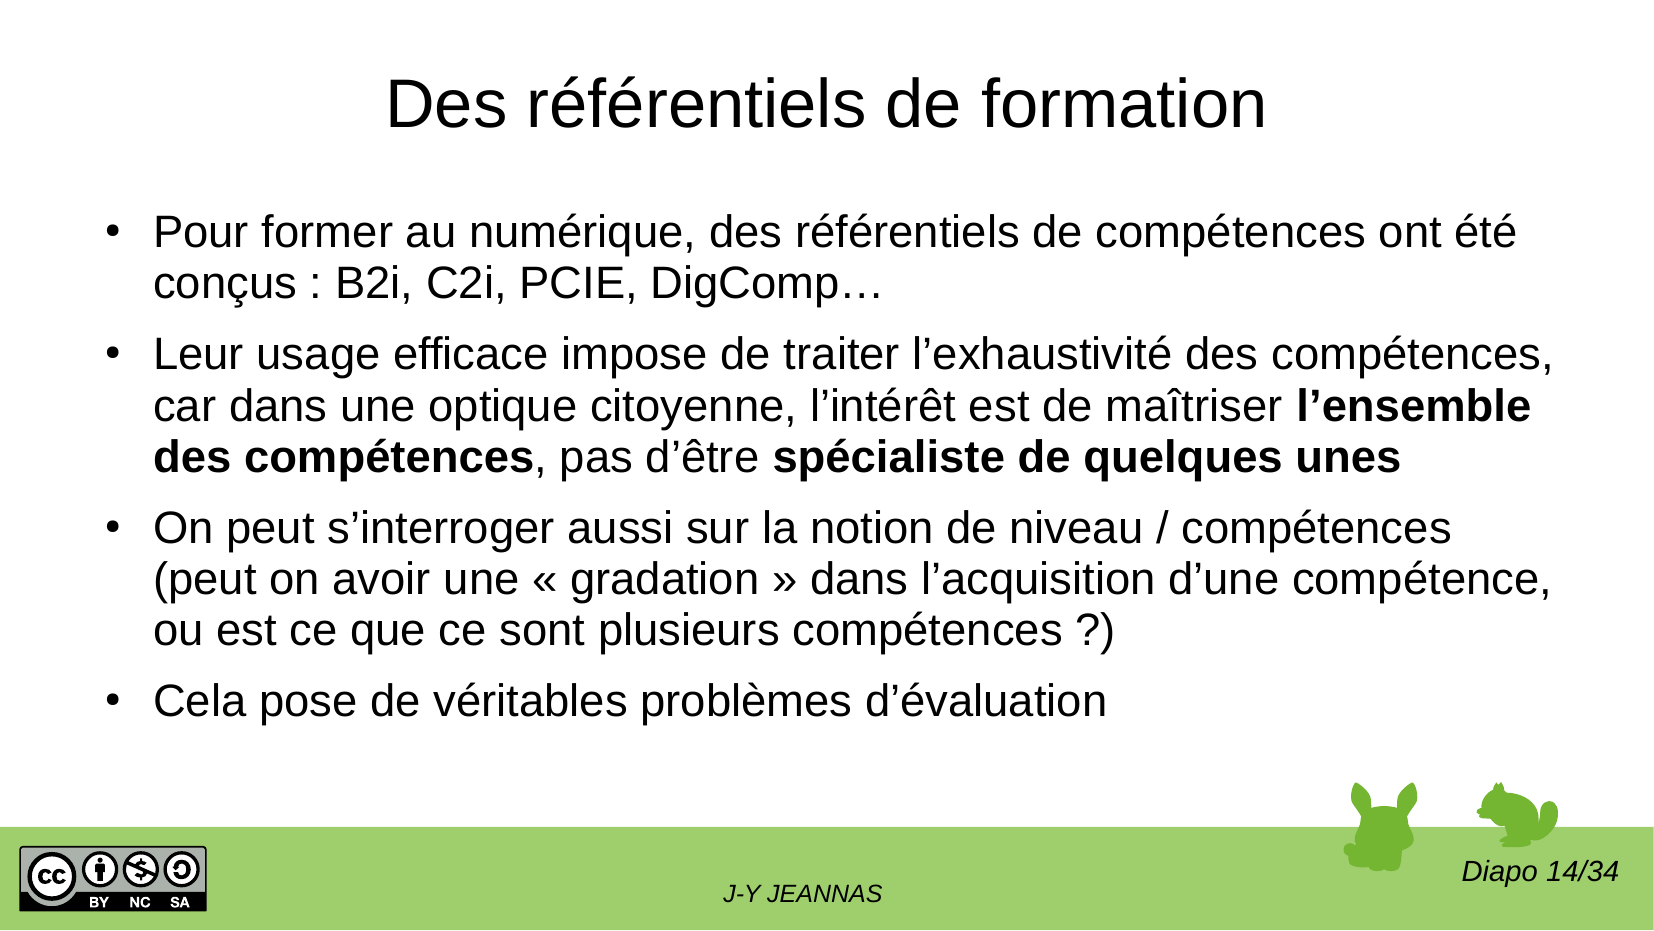

# Des référentiels de formation
Pour former au numérique, des référentiels de compétences ont été conçus : B2i, C2i, PCIE, DigComp…
Leur usage efficace impose de traiter l’exhaustivité des compétences, car dans une optique citoyenne, l’intérêt est de maîtriser l’ensemble des compétences, pas d’être spécialiste de quelques unes
On peut s’interroger aussi sur la notion de niveau / compétences (peut on avoir une « gradation » dans l’acquisition d’une compétence, ou est ce que ce sont plusieurs compétences ?)
Cela pose de véritables problèmes d’évaluation